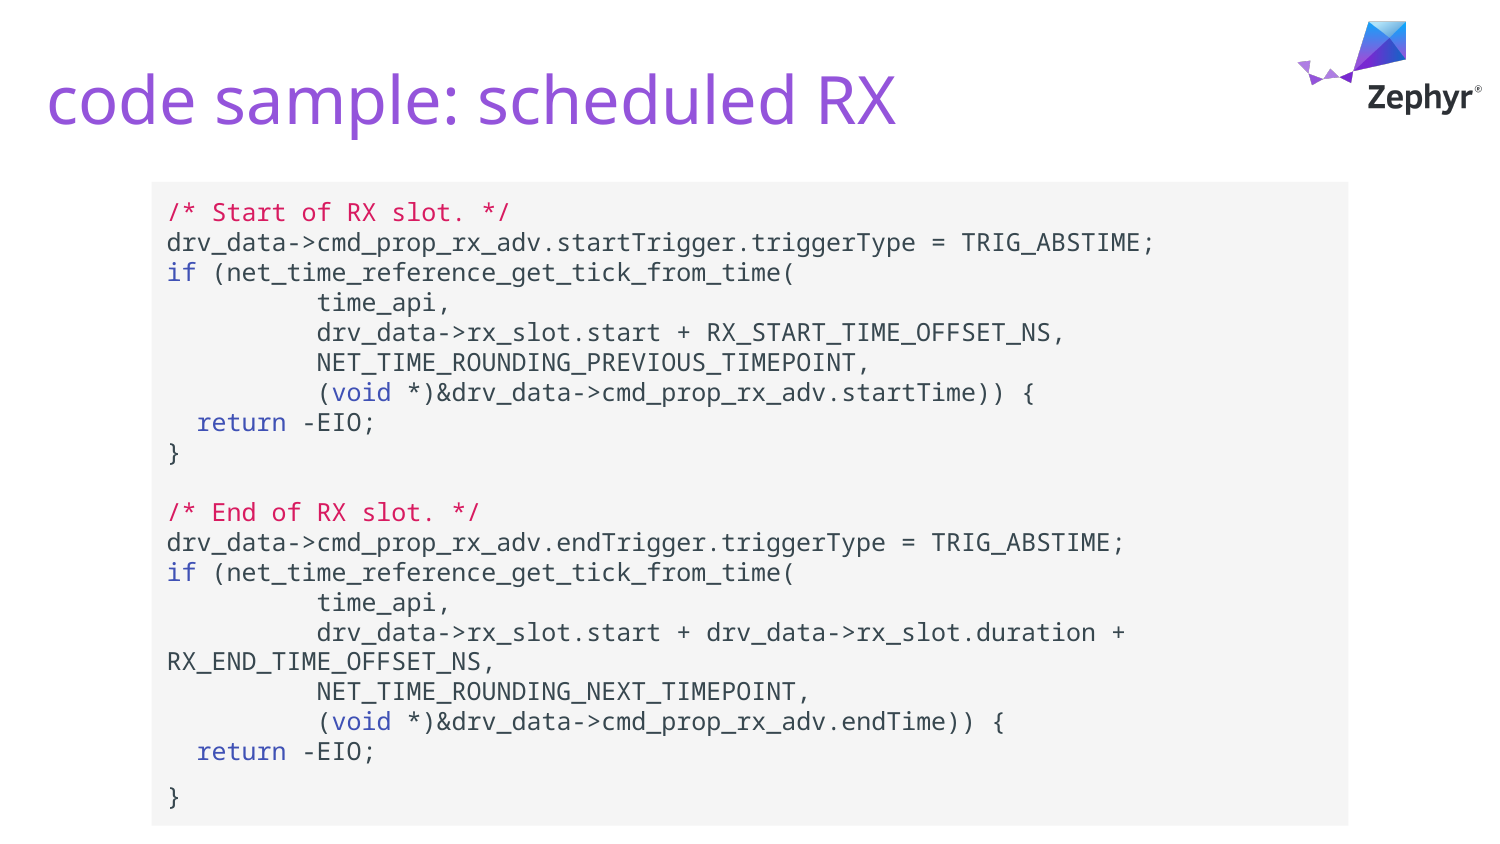

# code sample: scheduled RX
/* Start of RX slot. */
drv_data->cmd_prop_rx_adv.startTrigger.triggerType = TRIG_ABSTIME;
if (net_time_reference_get_tick_from_time(
 time_api,
 drv_data->rx_slot.start + RX_START_TIME_OFFSET_NS,
 NET_TIME_ROUNDING_PREVIOUS_TIMEPOINT,
 (void *)&drv_data->cmd_prop_rx_adv.startTime)) {
 return -EIO;
}
/* End of RX slot. */
drv_data->cmd_prop_rx_adv.endTrigger.triggerType = TRIG_ABSTIME;
if (net_time_reference_get_tick_from_time(
 time_api,
 drv_data->rx_slot.start + drv_data->rx_slot.duration + RX_END_TIME_OFFSET_NS,
 NET_TIME_ROUNDING_NEXT_TIMEPOINT,
 (void *)&drv_data->cmd_prop_rx_adv.endTime)) {
 return -EIO;
}